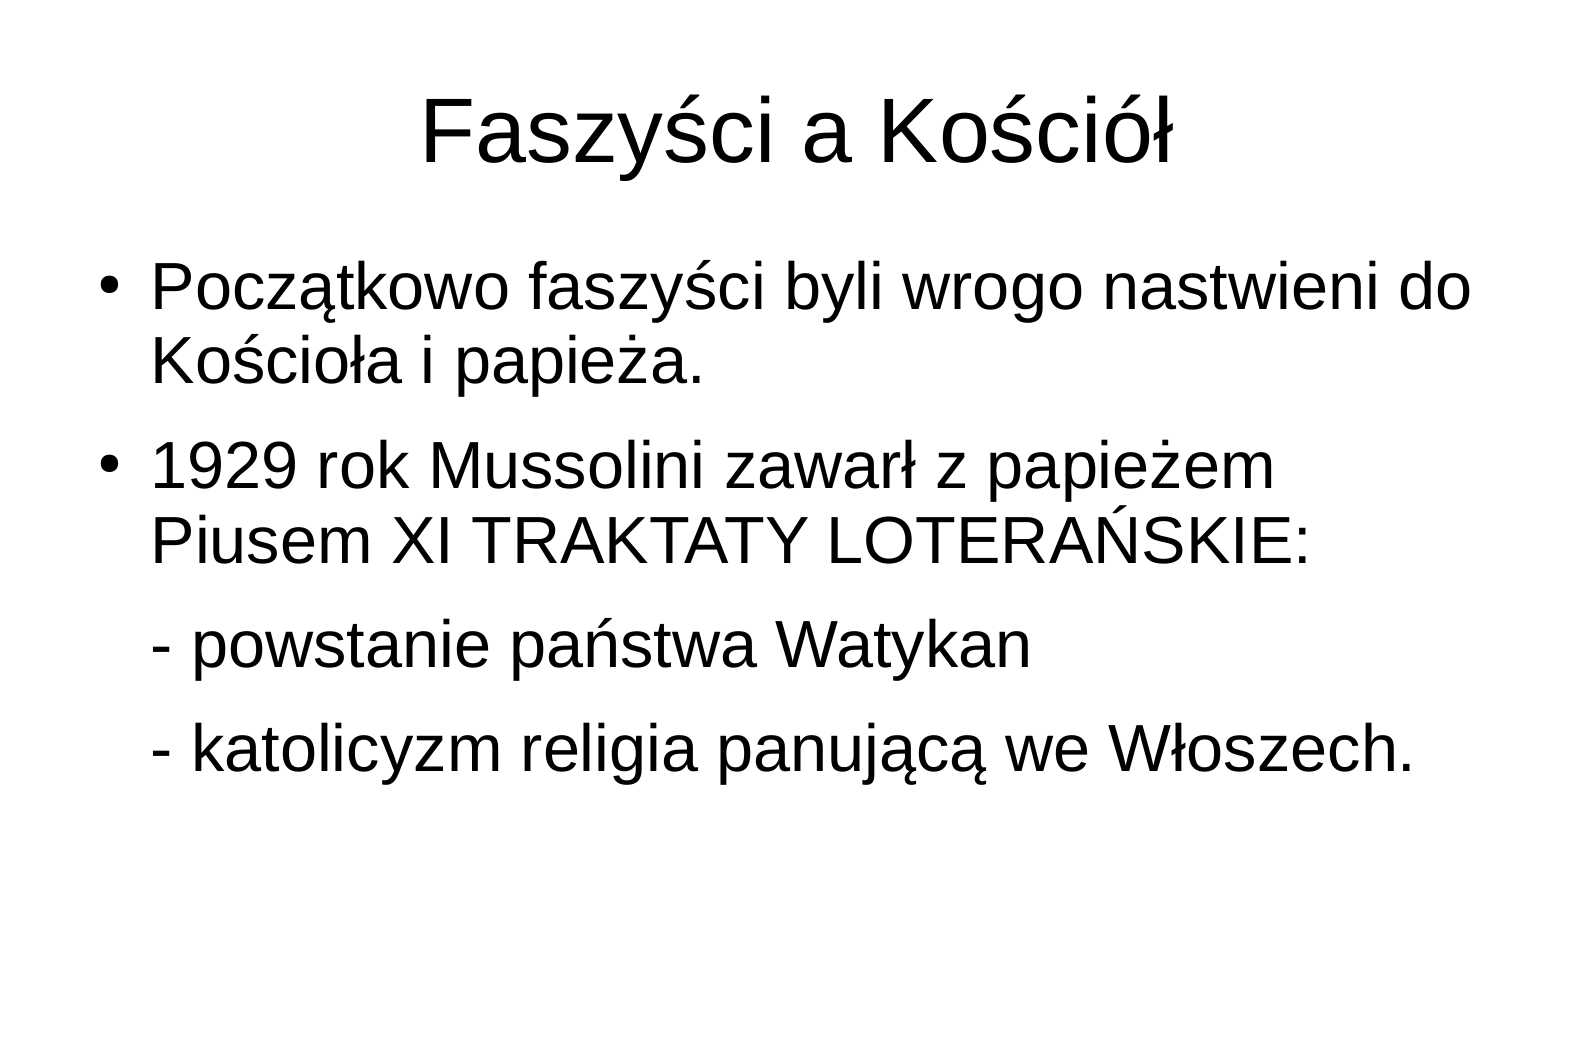

# Faszyści a Kościół
Początkowo faszyści byli wrogo nastwieni do Kościoła i papieża.
1929 rok Mussolini zawarł z papieżem Piusem XI TRAKTATY LOTERAŃSKIE:
- powstanie państwa Watykan
- katolicyzm religia panującą we Włoszech.